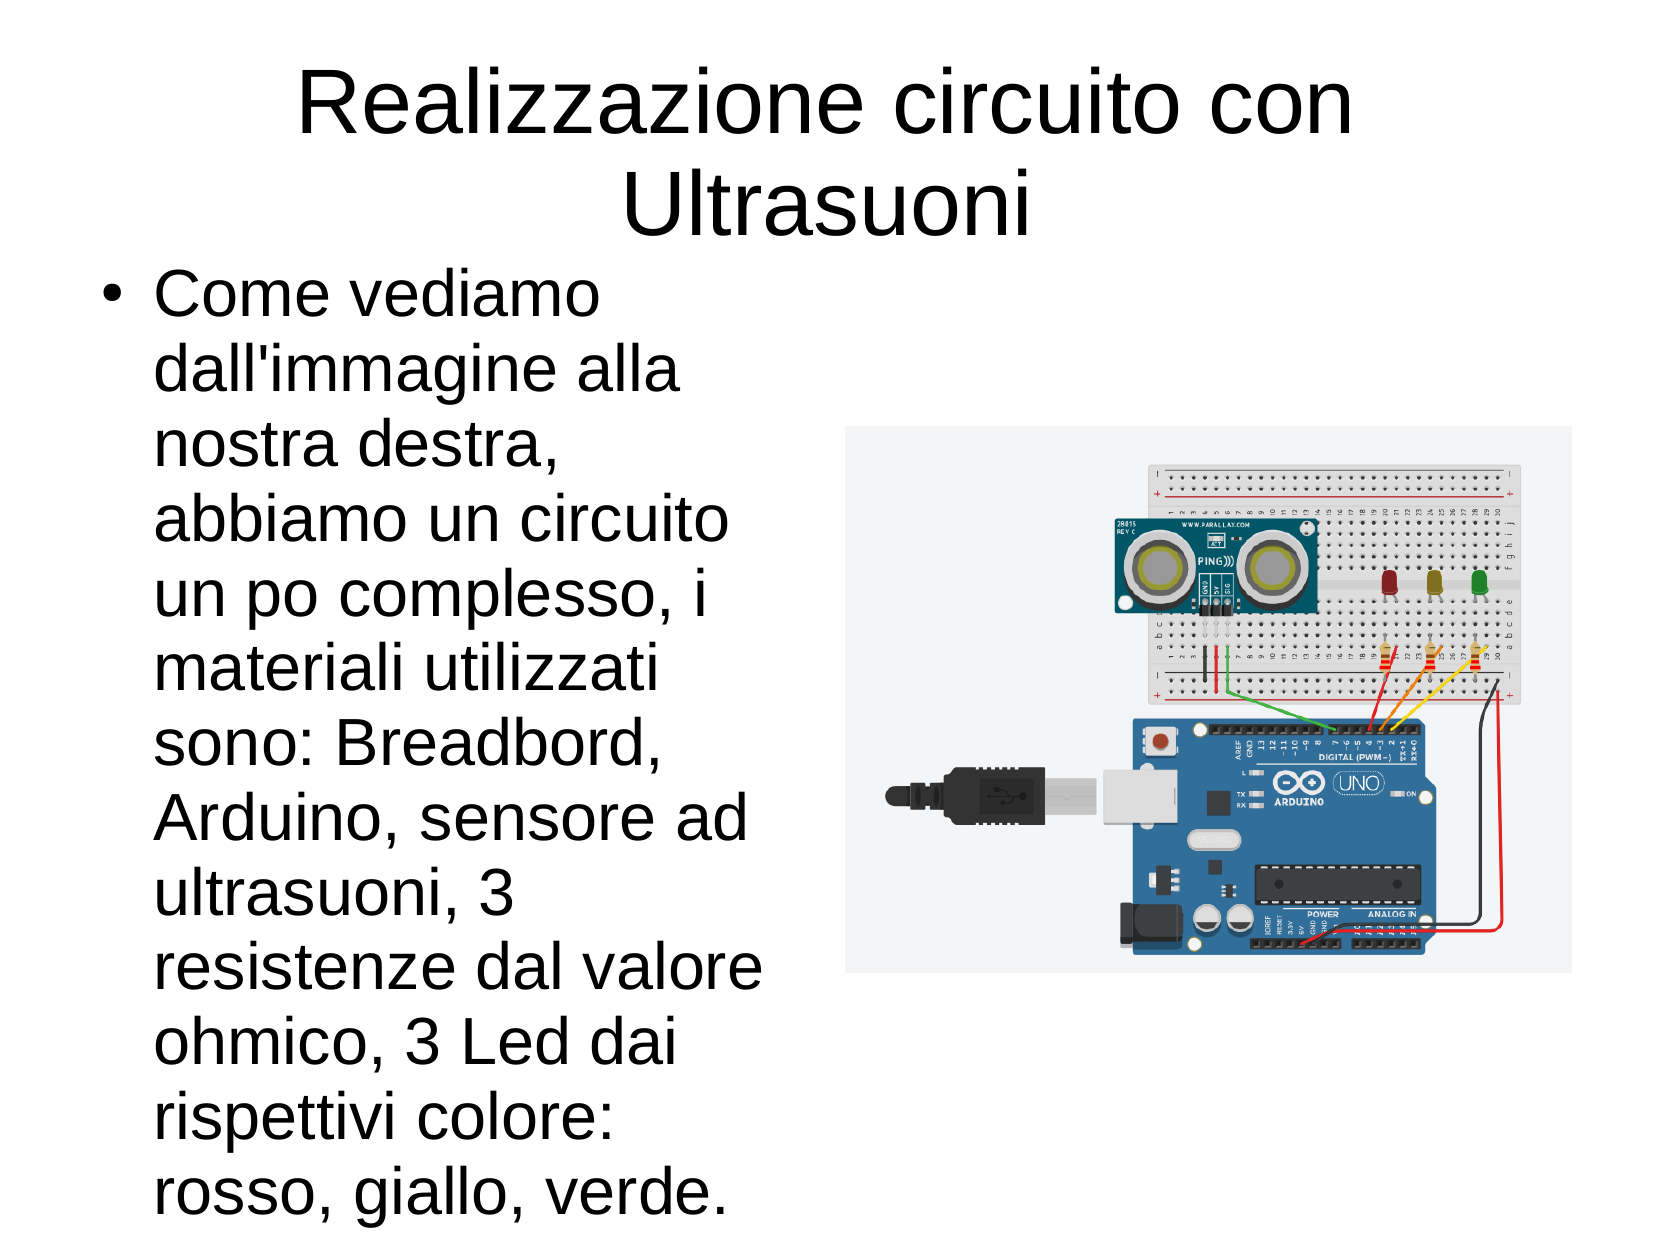

# Realizzazione circuito con Ultrasuoni
Come vediamo dall'immagine alla nostra destra, abbiamo un circuito un po complesso, i materiali utilizzati sono: Breadbord, Arduino, sensore ad ultrasuoni, 3 resistenze dal valore ohmico, 3 Led dai rispettivi colore: rosso, giallo, verde.